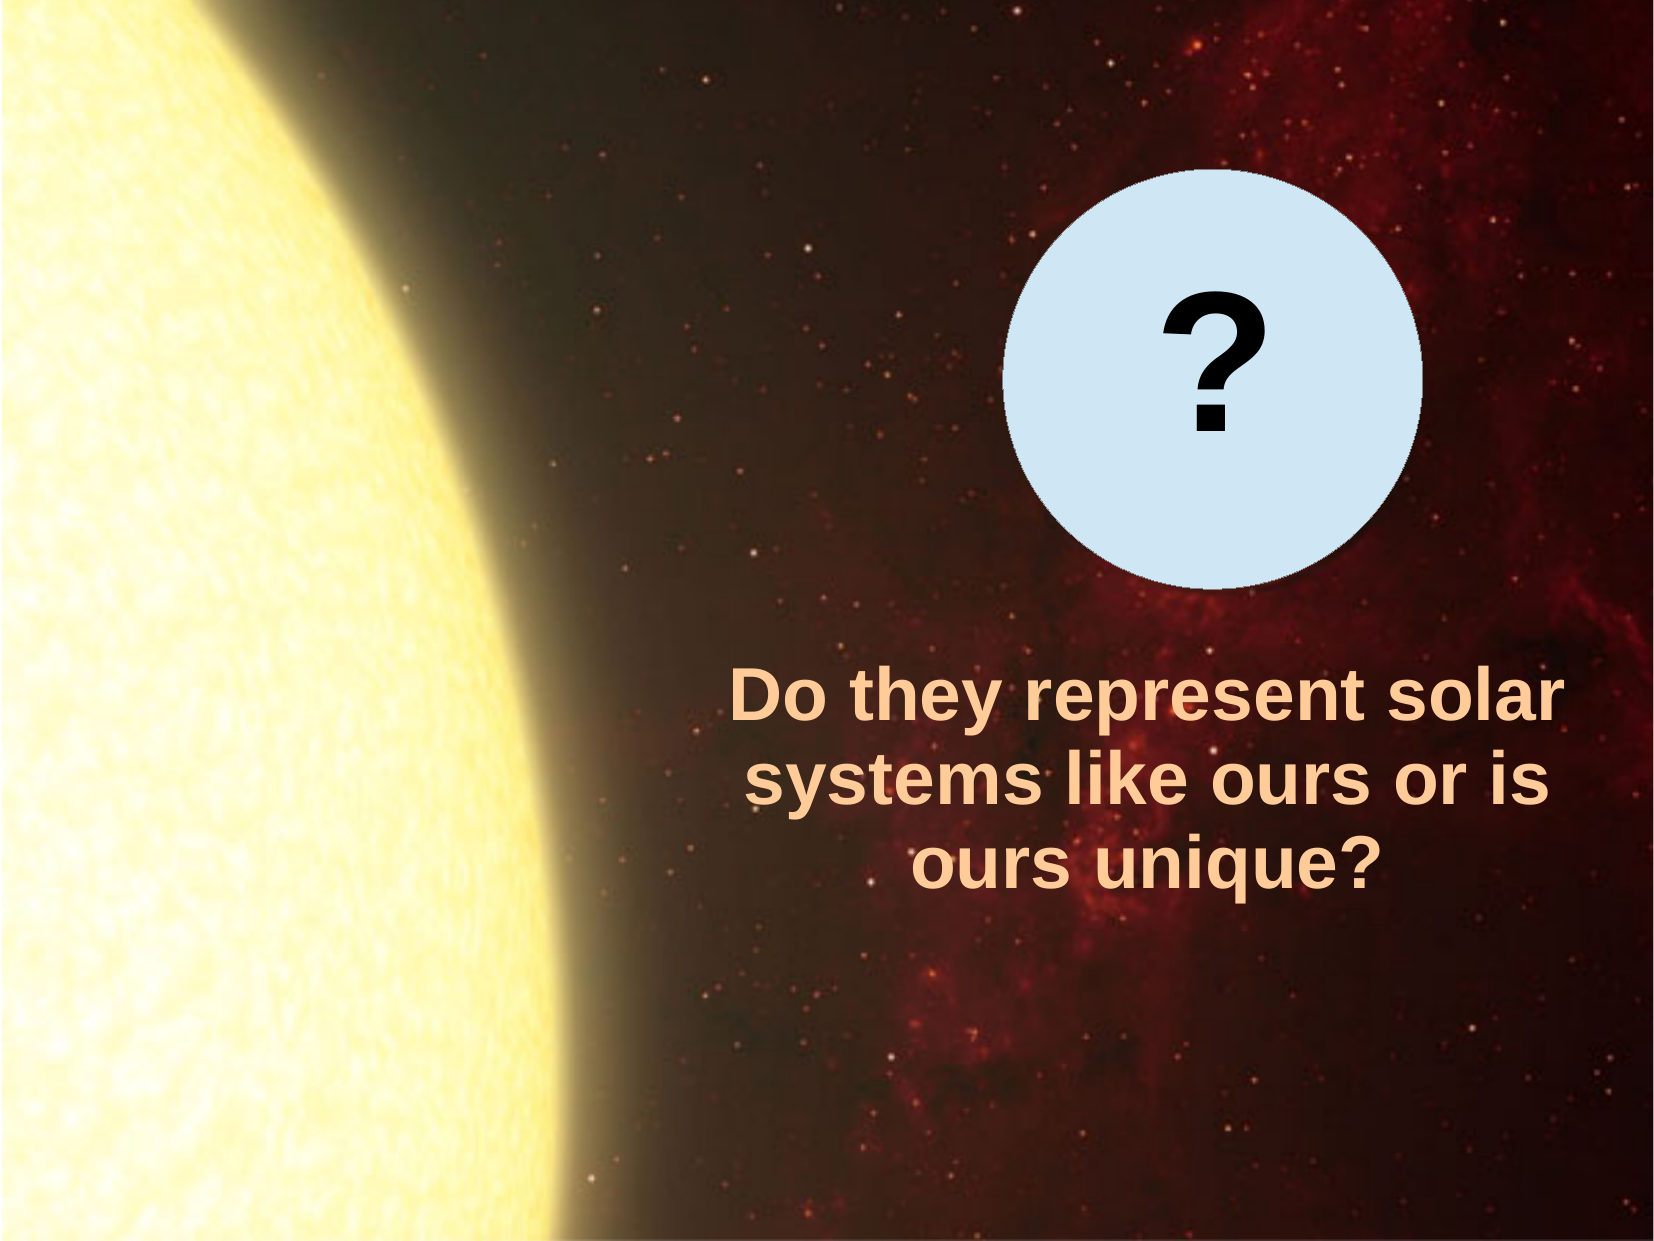

?
Do they represent solar systems like ours or is ours unique?